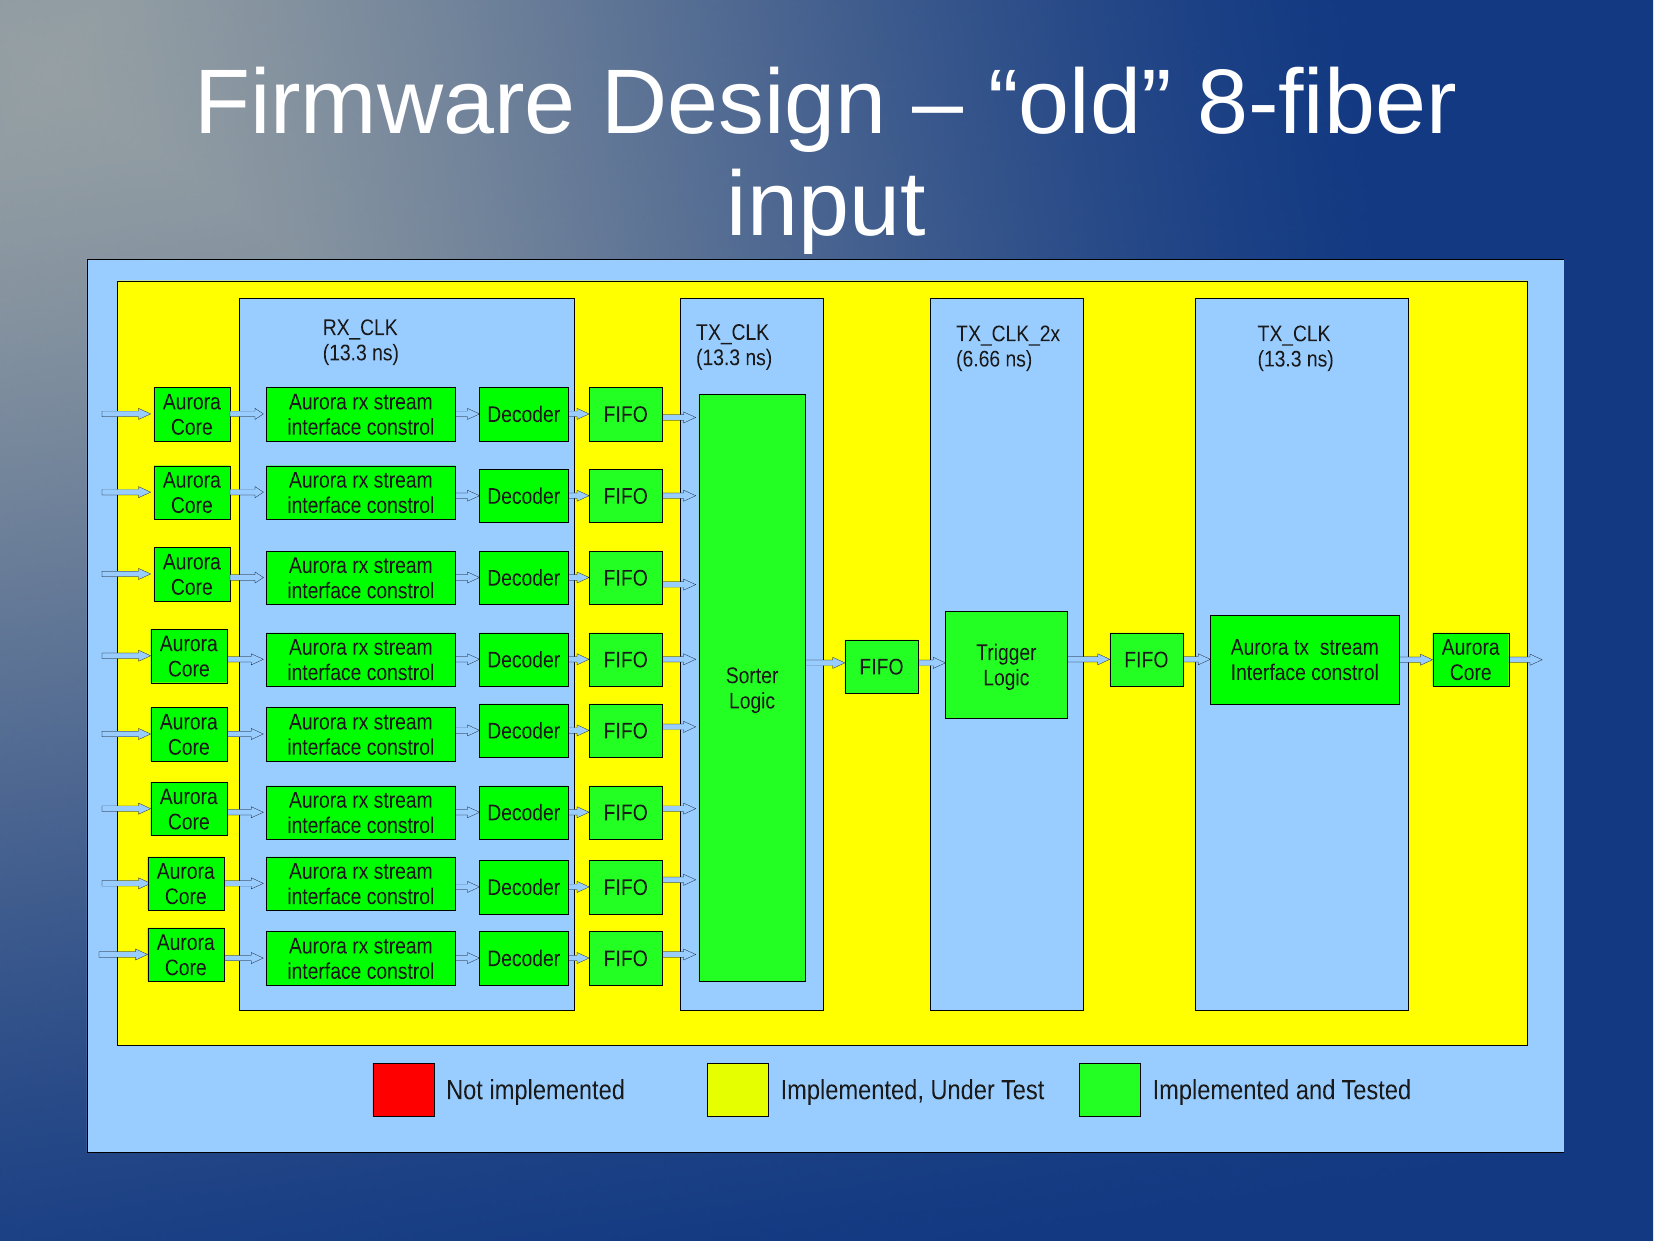

# Firmware Design – “old” 8-fiber input